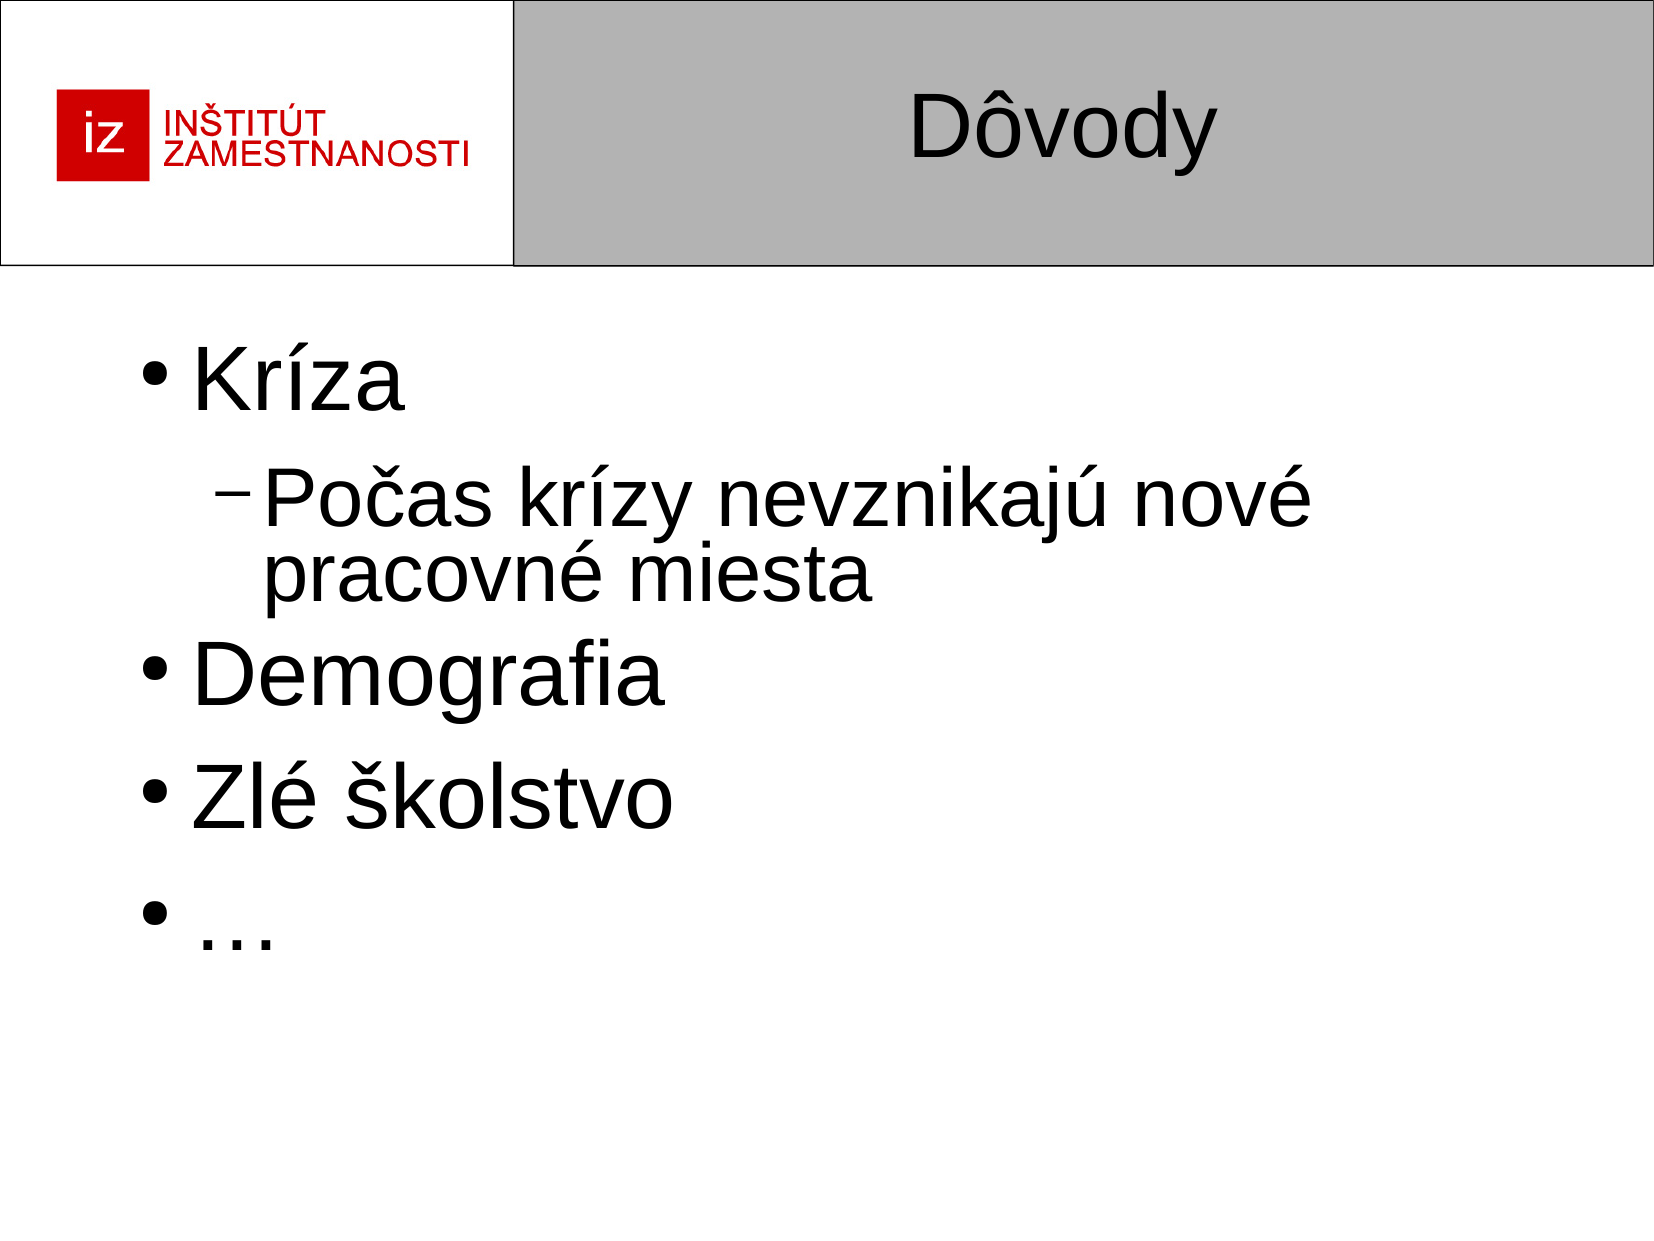

# Dôvody
Kríza
Počas krízy nevznikajú nové pracovné miesta
Demografia
Zlé školstvo
…